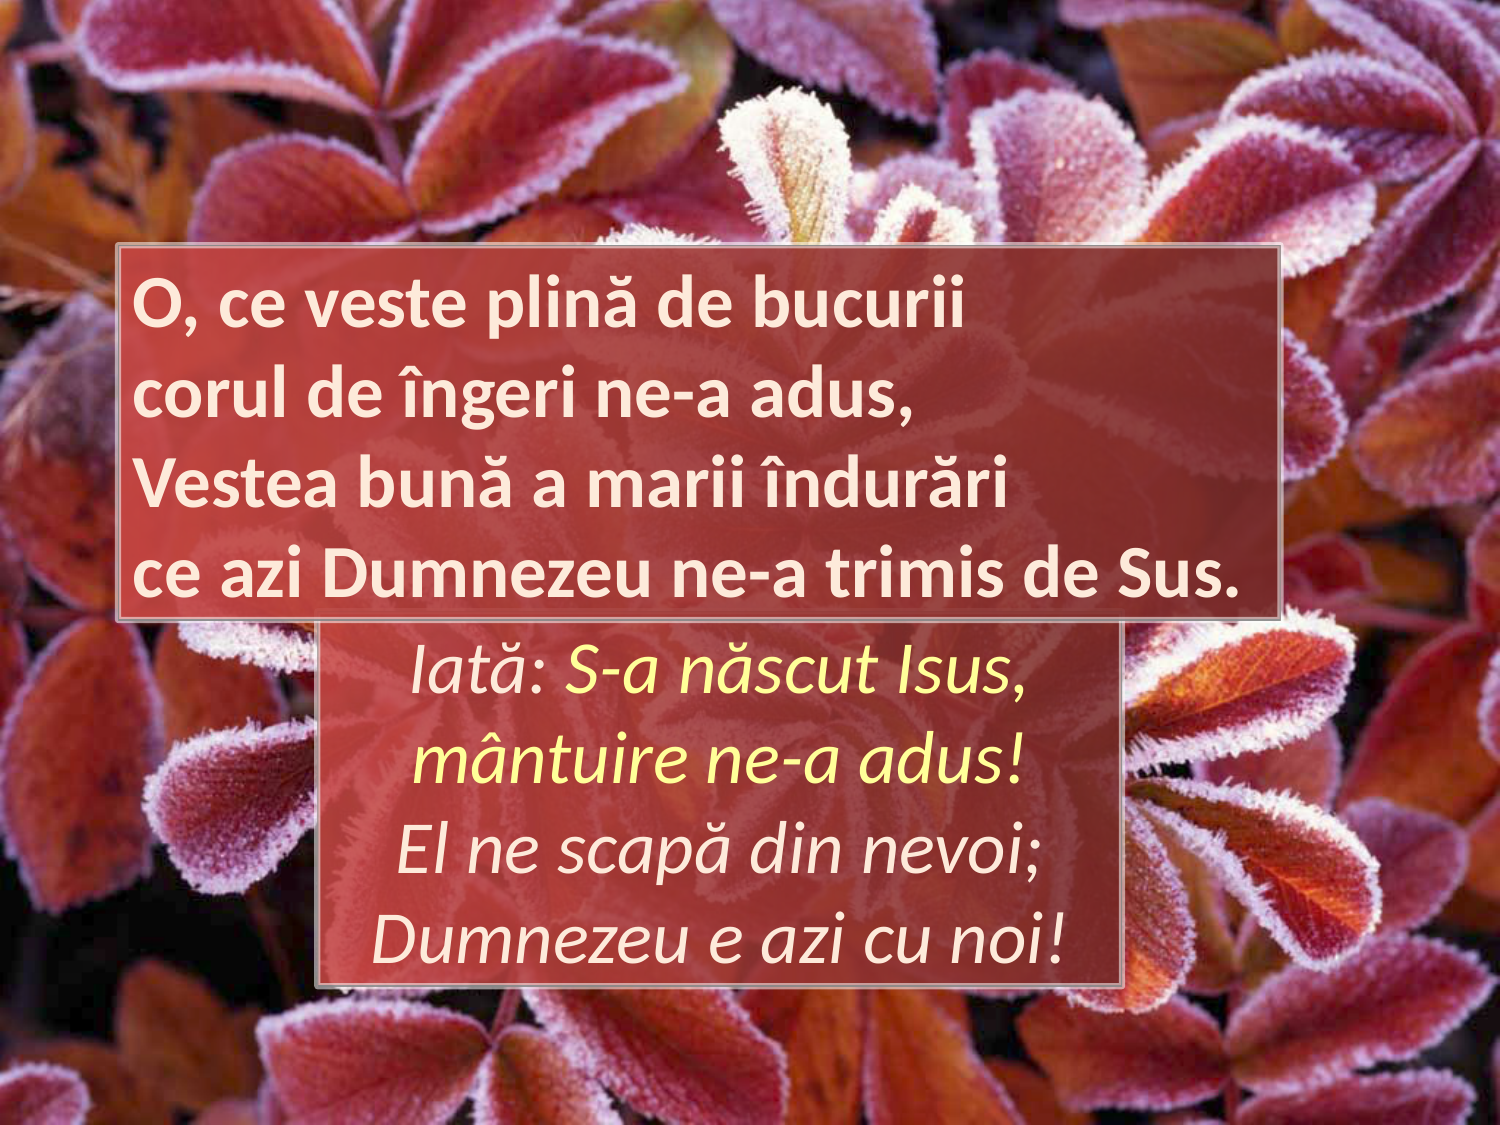

O, ce veste plină de bucurii
corul de îngeri ne-a adus,
Vestea bună a marii îndurări
ce azi Dumnezeu ne-a trimis de Sus.
Iată: S-a născut Isus,
mântuire ne-a adus!
El ne scapă din nevoi;
Dumnezeu e azi cu noi!